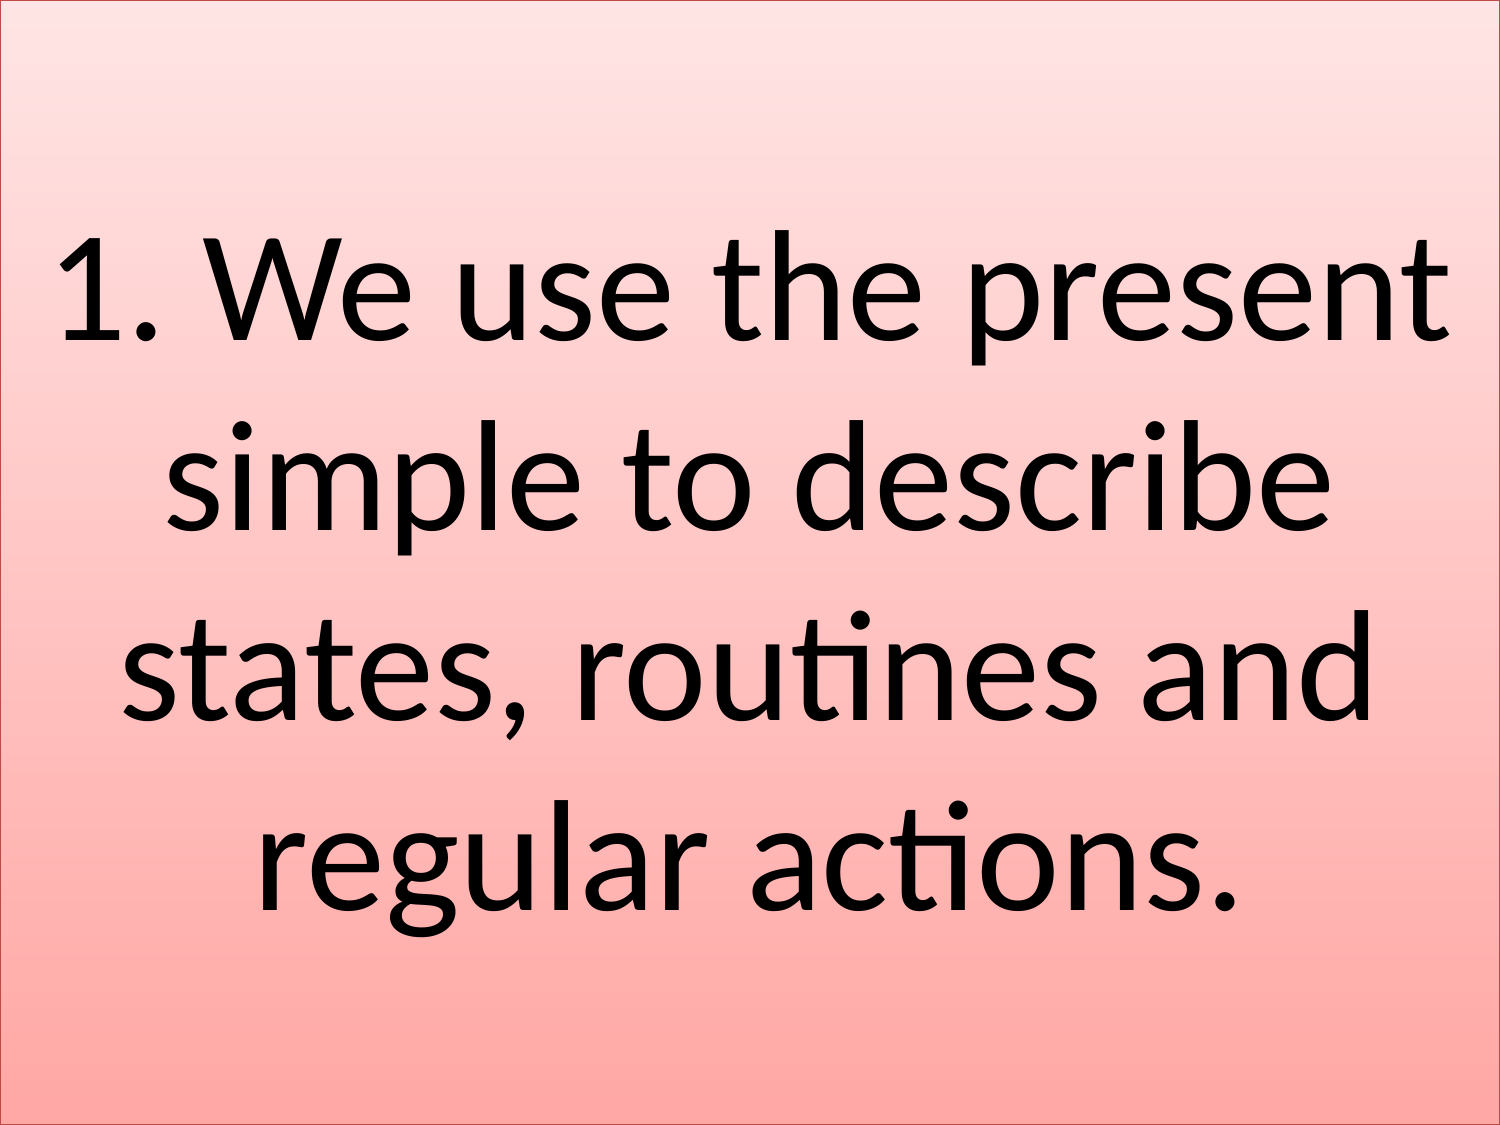

# 1. We use the present simple to describe states, routines and regular actions.